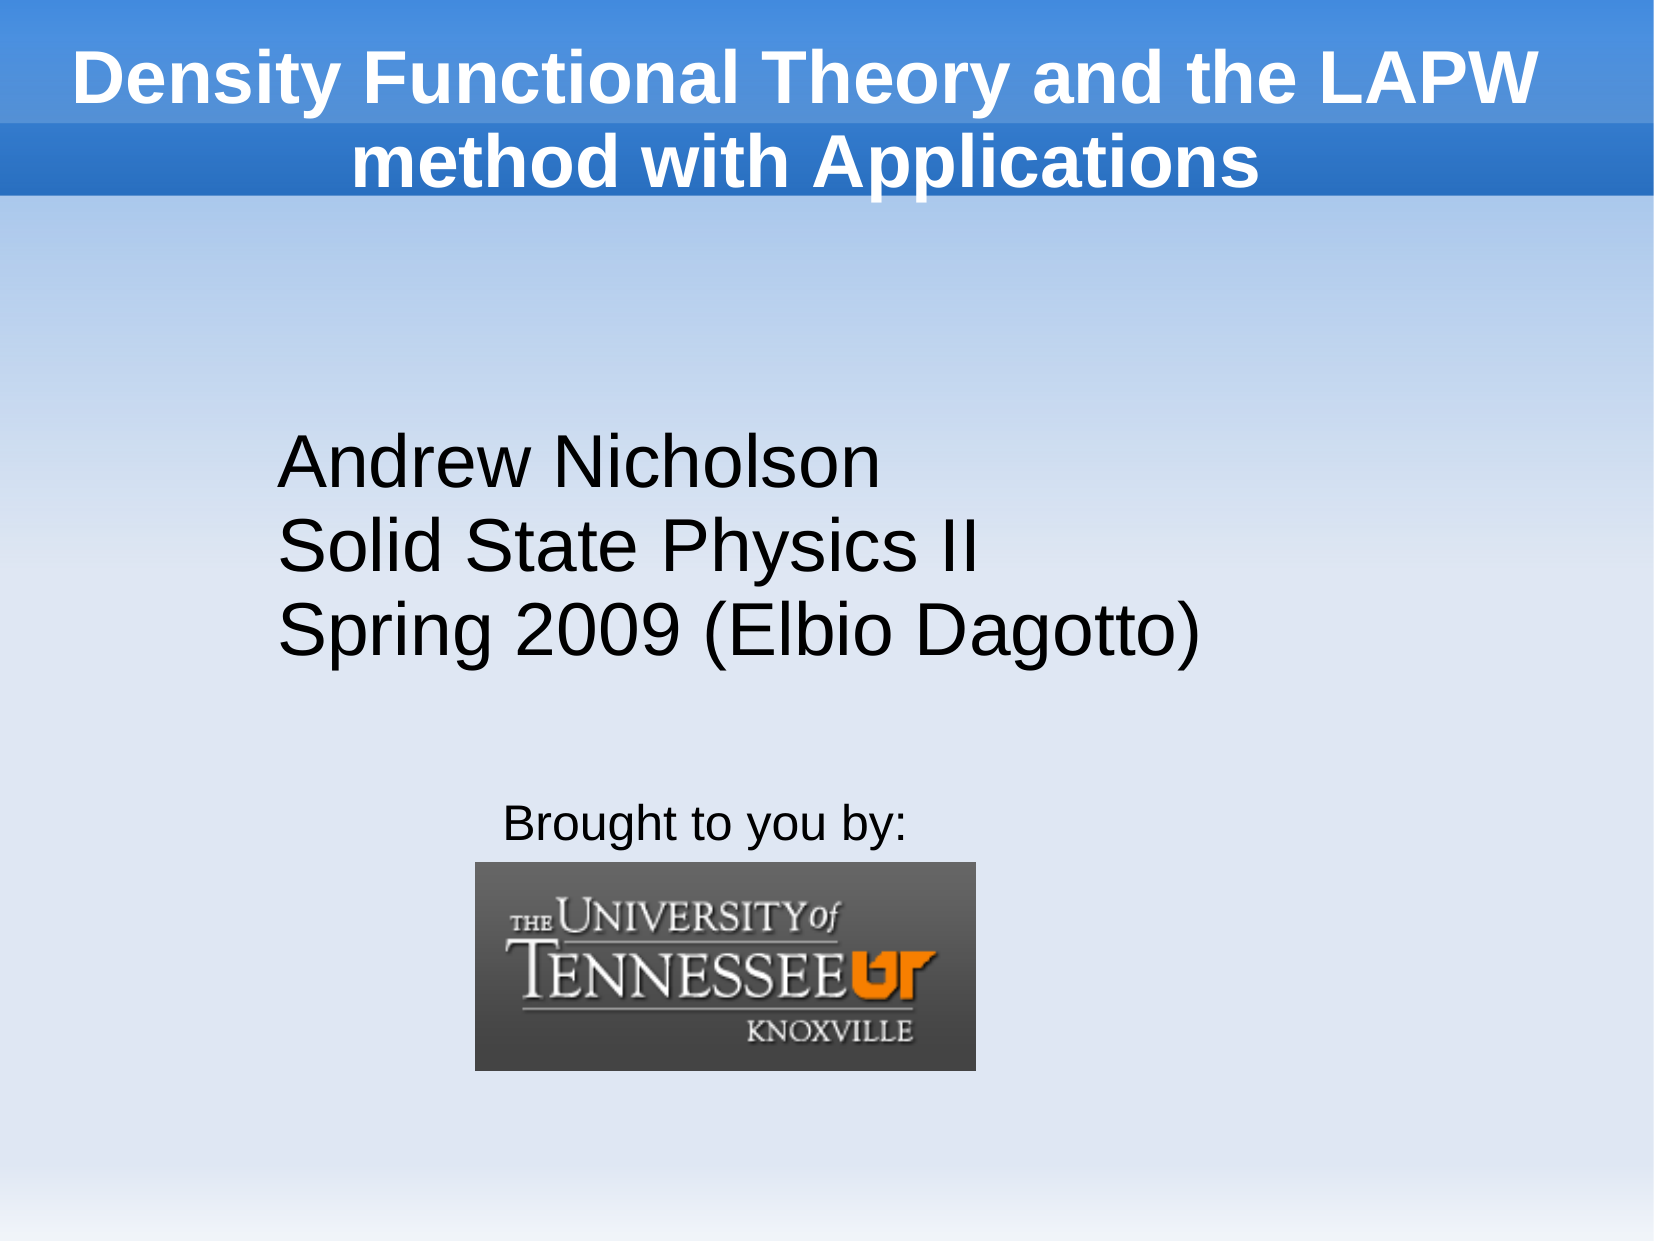

# Density Functional Theory and the LAPW method with Applications
Andrew Nicholson
Solid State Physics II
Spring 2009 (Elbio Dagotto)
Brought to you by: